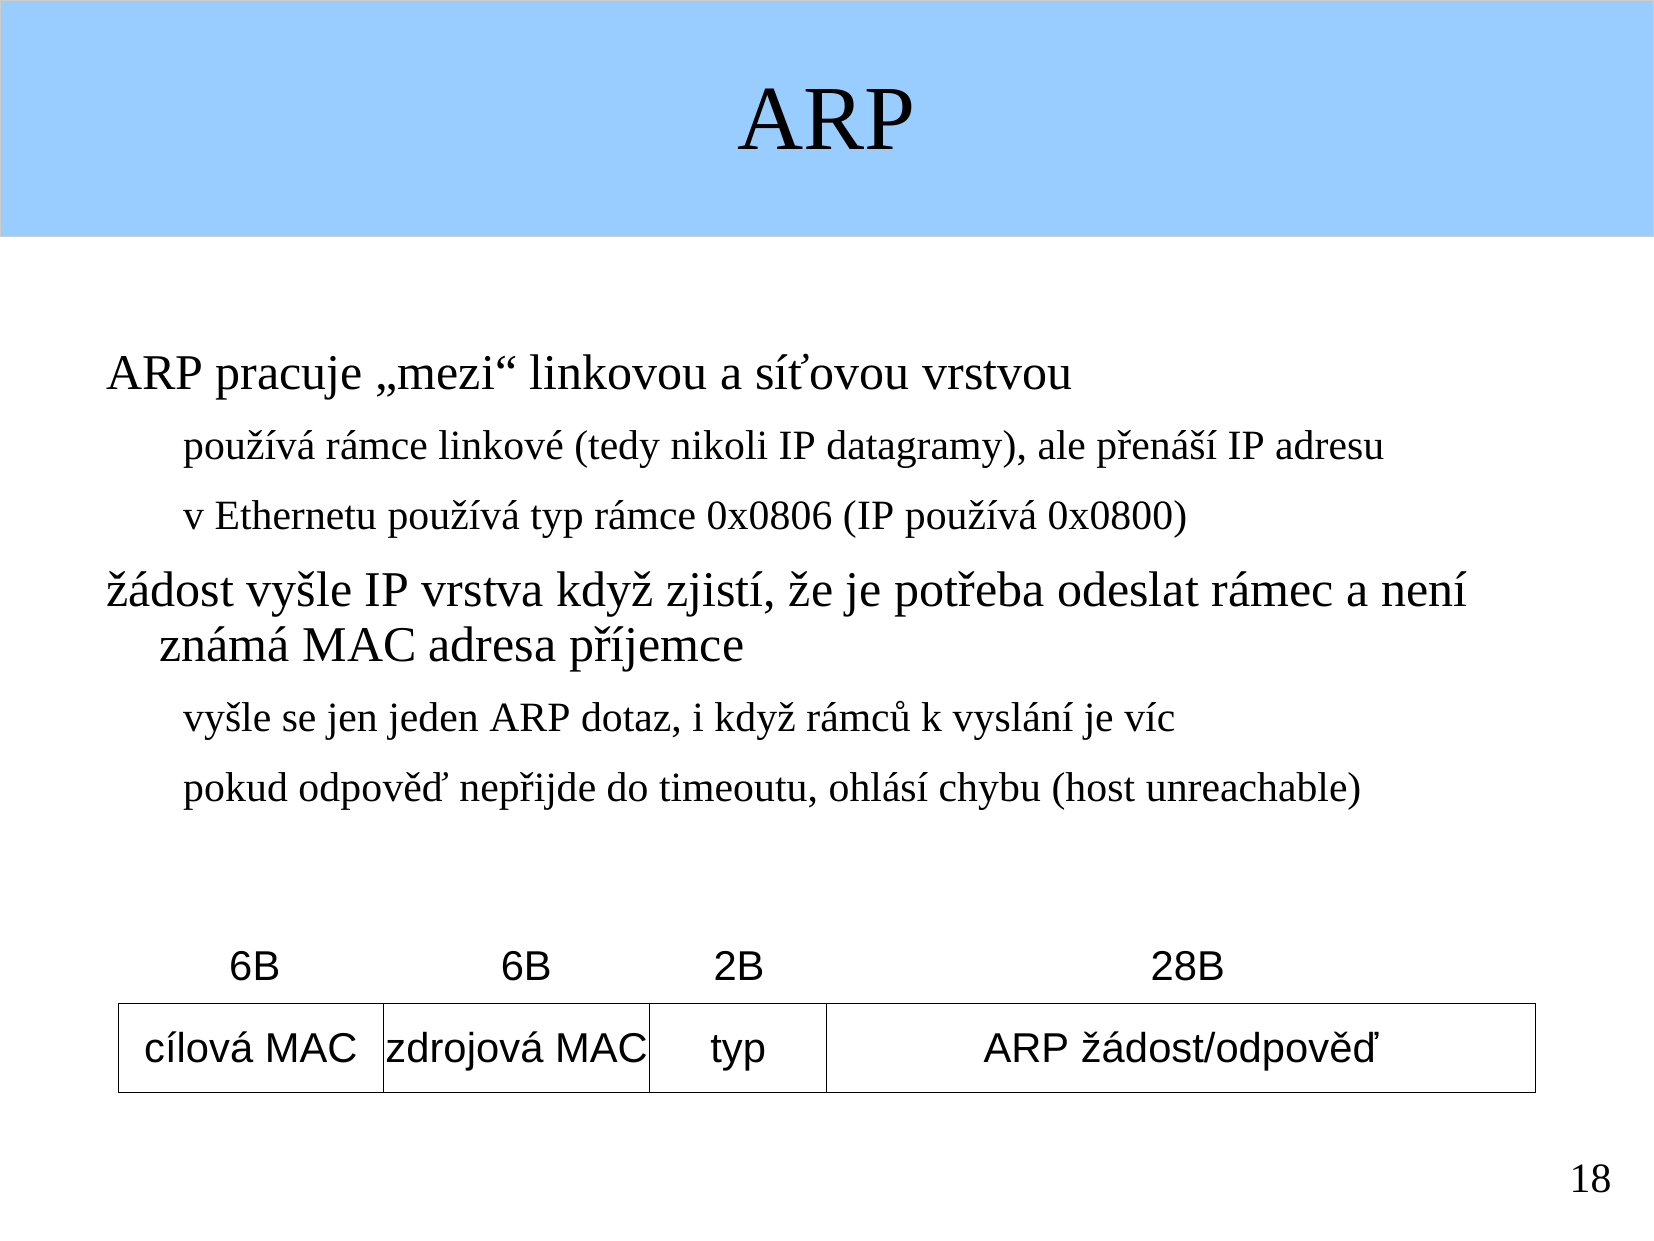

# ARP
ARP pracuje „mezi“ linkovou a síťovou vrstvou
používá rámce linkové (tedy nikoli IP datagramy), ale přenáší IP adresu
v Ethernetu používá typ rámce 0x0806 (IP používá 0x0800)
žádost vyšle IP vrstva když zjistí, že je potřeba odeslat rámec a není známá MAC adresa příjemce
vyšle se jen jeden ARP dotaz, i když rámců k vyslání je víc
pokud odpověď nepřijde do timeoutu, ohlásí chybu (host unreachable)
28B
2B
6B
6B
cílová MAC
zdrojová MAC
typ
ARP žádost/odpověď